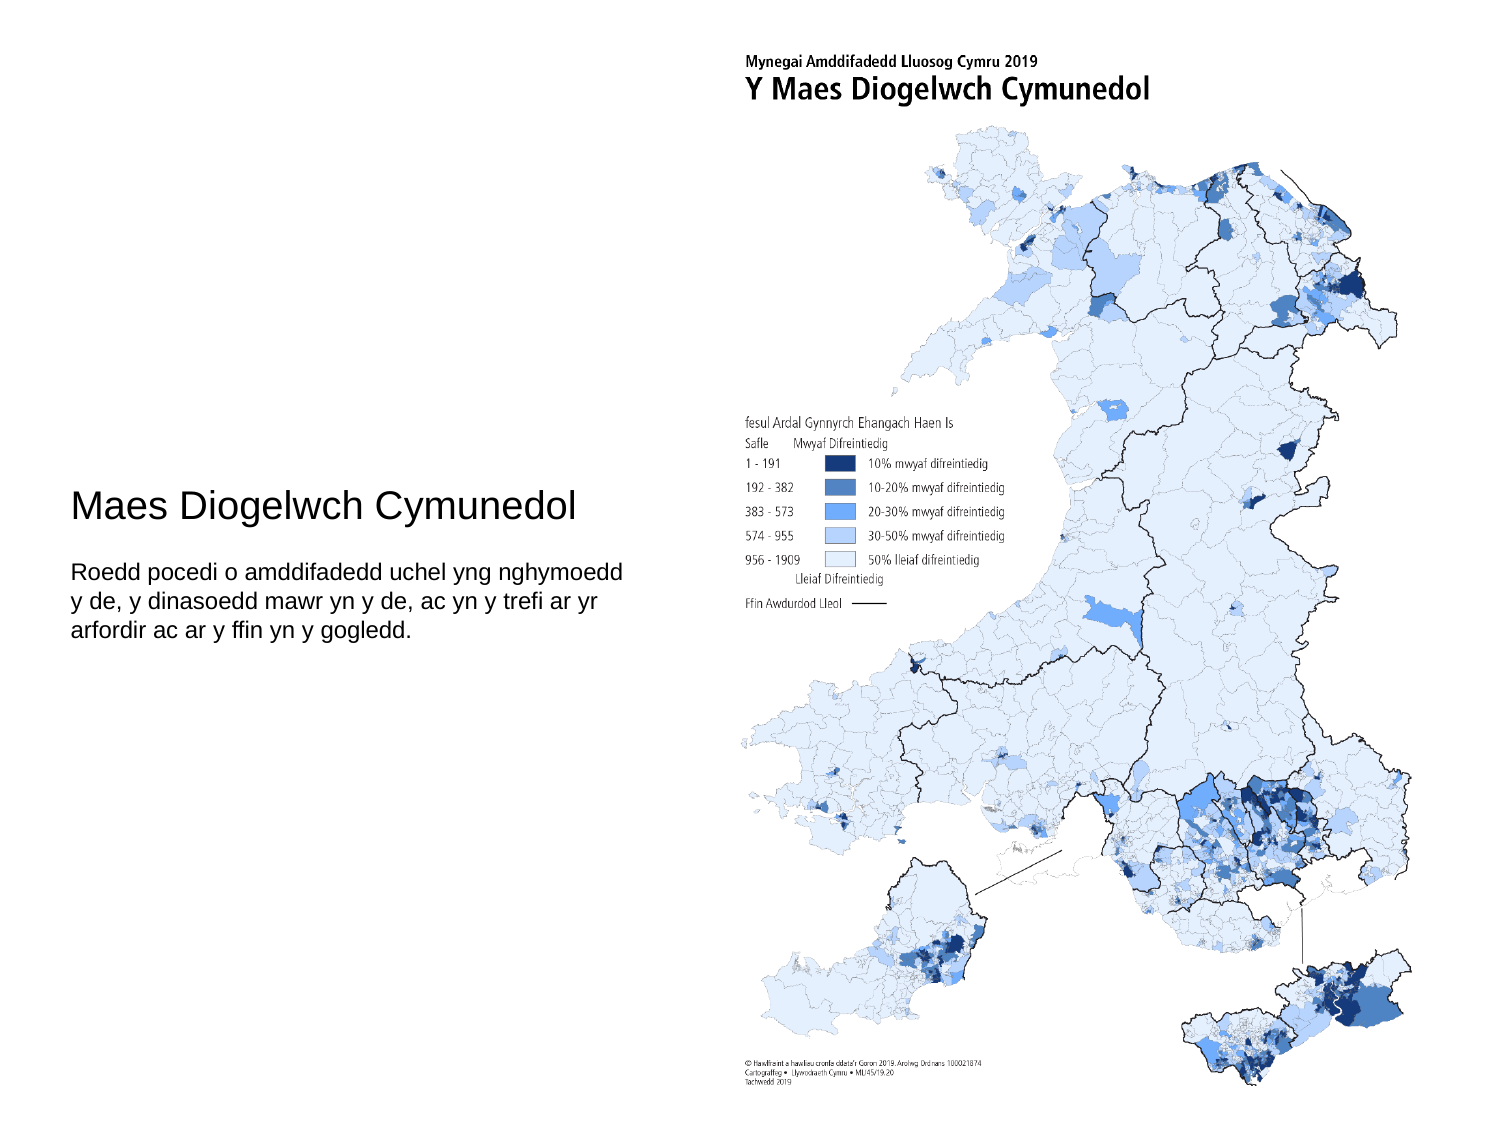

# Maes Diogelwch Cymunedol Roedd pocedi o amddifadedd uchel yng nghymoedd y de, y dinasoedd mawr yn y de, ac yn y trefi ar yr arfordir ac ar y ffin yn y gogledd.